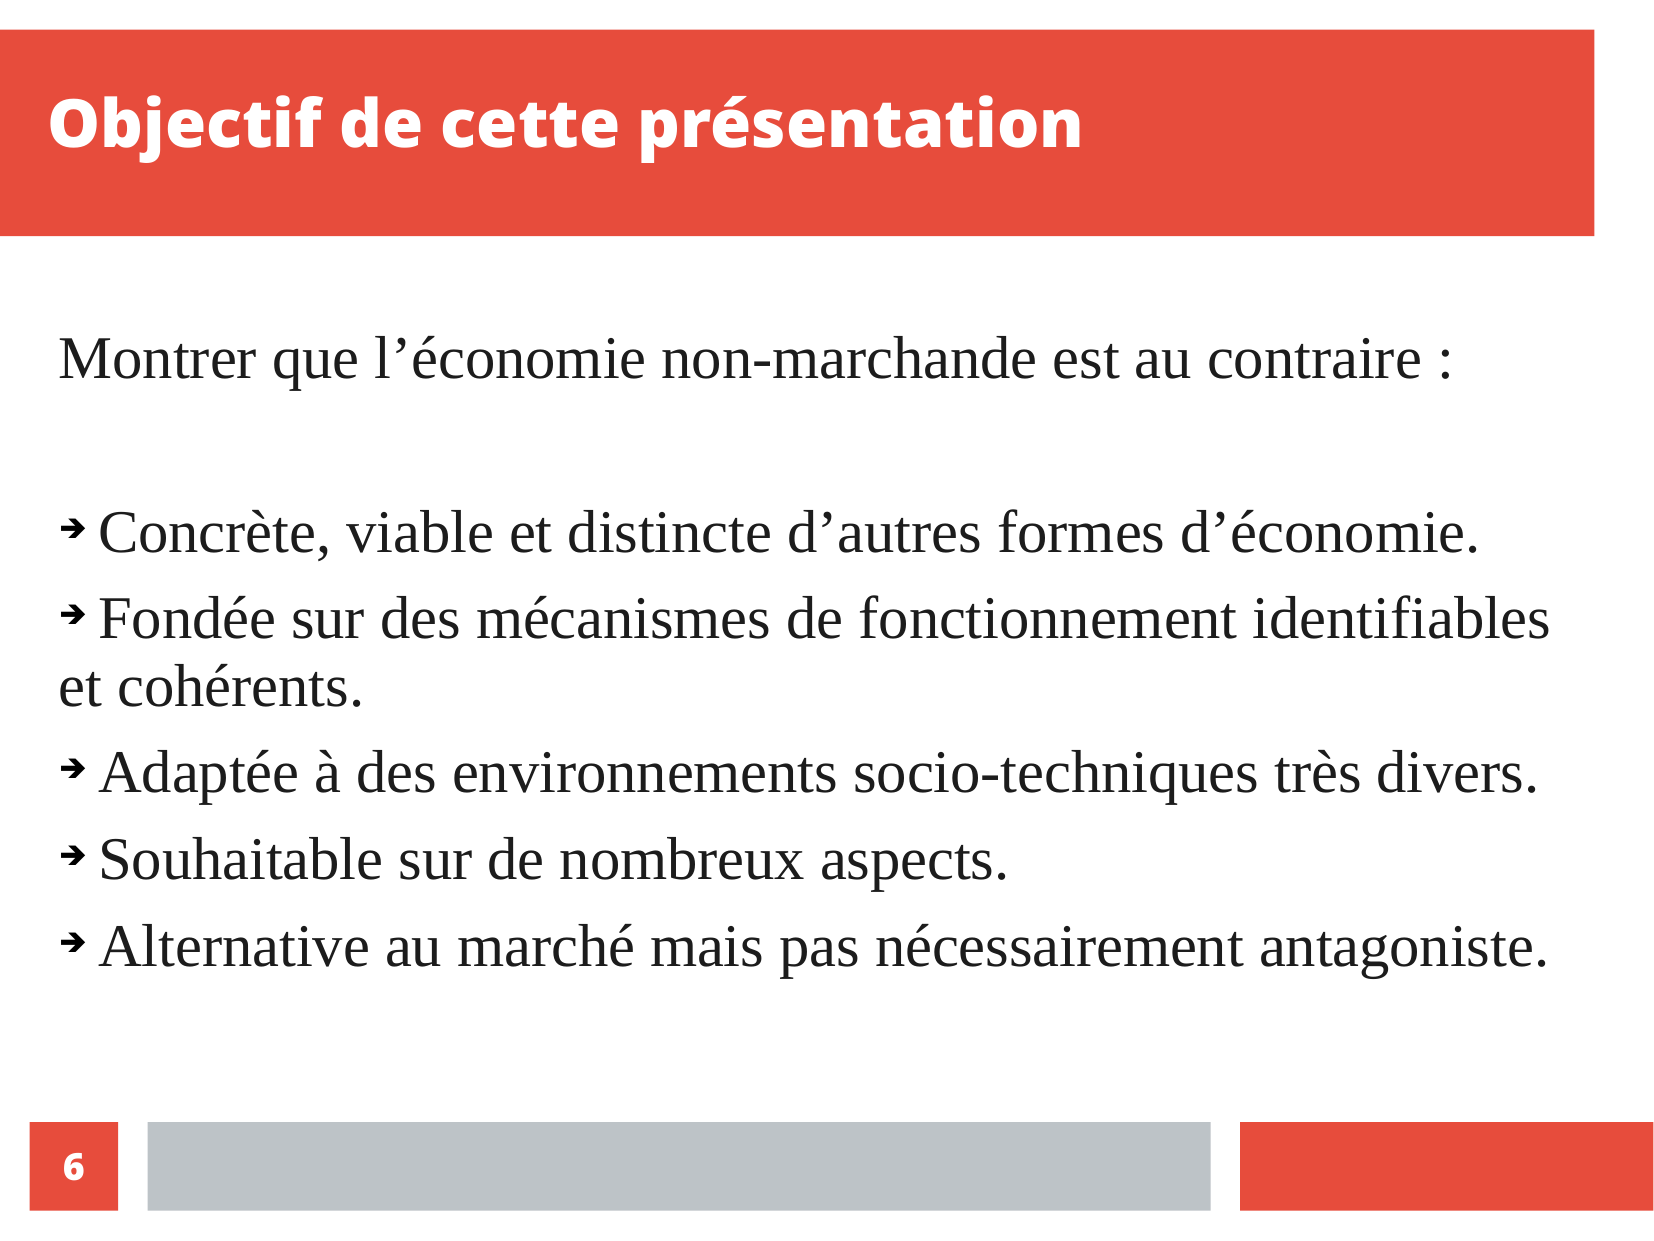

# Objectif de cette présentation
Montrer que l’économie non-marchande est au contraire :
 Concrète, viable et distincte d’autres formes d’économie.
 Fondée sur des mécanismes de fonctionnement identifiables et cohérents.
 Adaptée à des environnements socio-techniques très divers.
 Souhaitable sur de nombreux aspects.
 Alternative au marché mais pas nécessairement antagoniste.
6